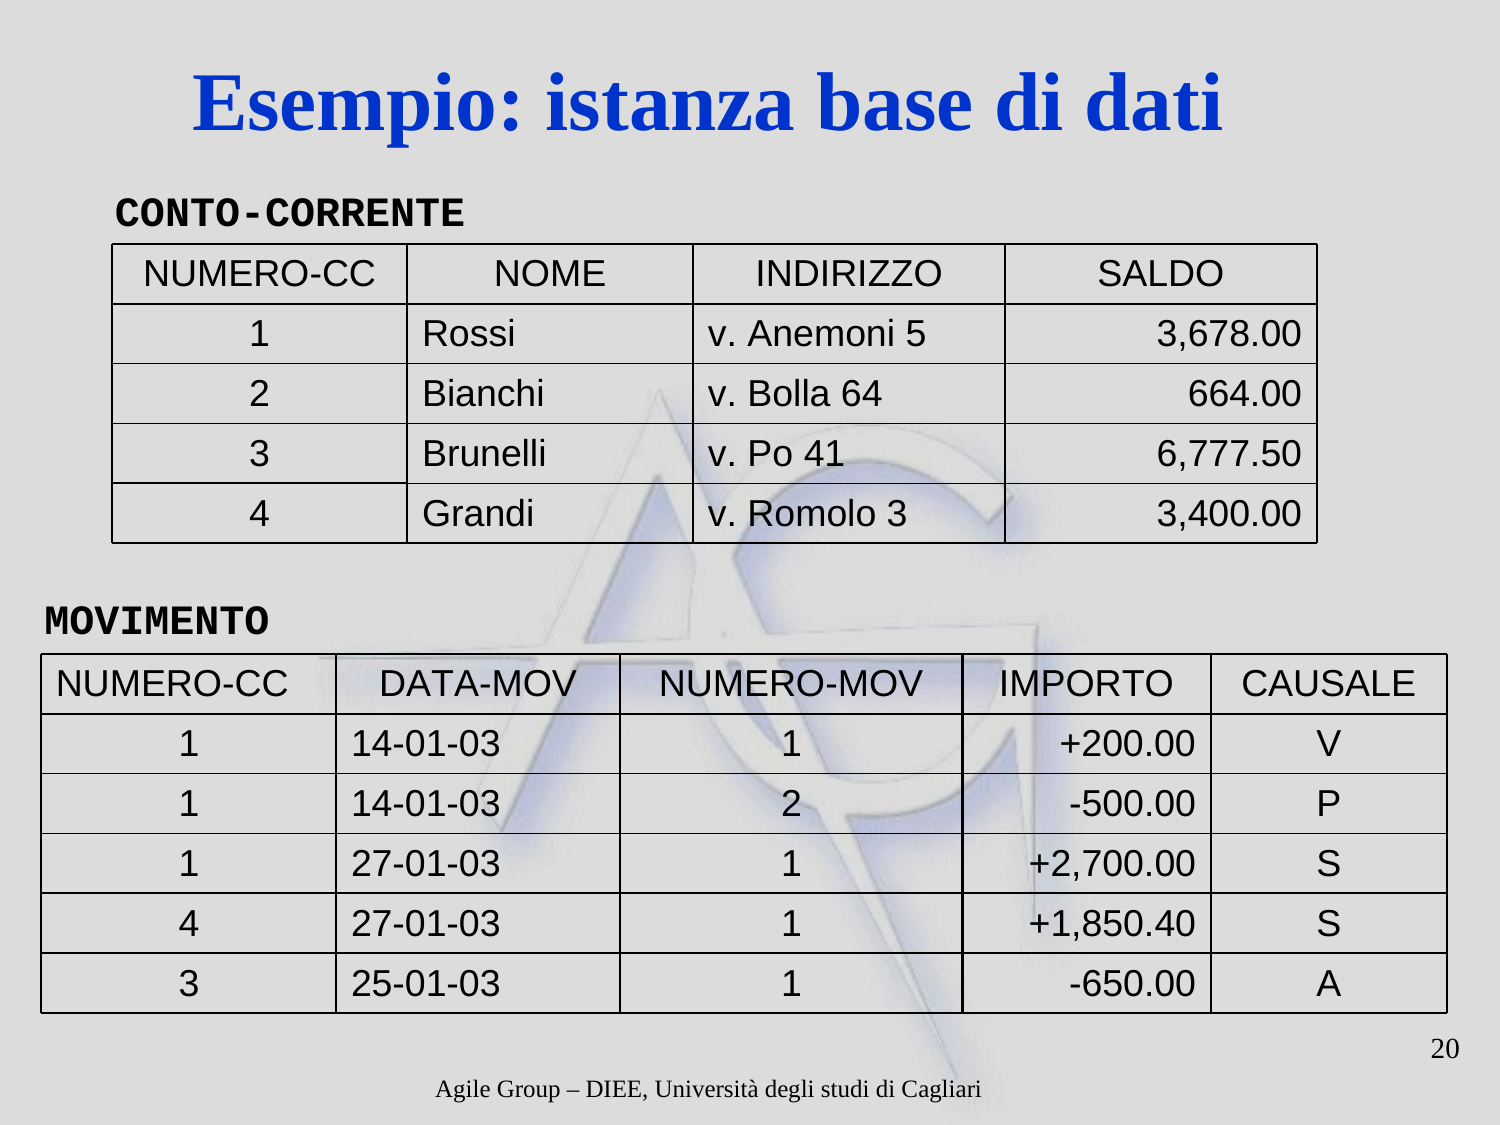

# Esempio: istanza base di dati
CONTO-CORRENTE
NUMERO-CC
NOME
INDIRIZZO
SALDO
1
Rossi
v. Anemoni 5
3,678.00
2
Bianchi
v. Bolla 64
664.00
3
Brunelli
v. Po 41
6,777.50
4
Grandi
v. Romolo 3
3,400.00
MOVIMENTO
NUMERO-CC
DATA-MOV
NUMERO-MOV
IMPORTO
CAUSALE
1
14-01-03
1
+200.00
V
1
14-01-03
2
-500.00
P
1
27-01-03
1
+2,700.00
S
4
27-01-03
1
+1,850.40
S
3
25-01-03
1
-650.00
A
20